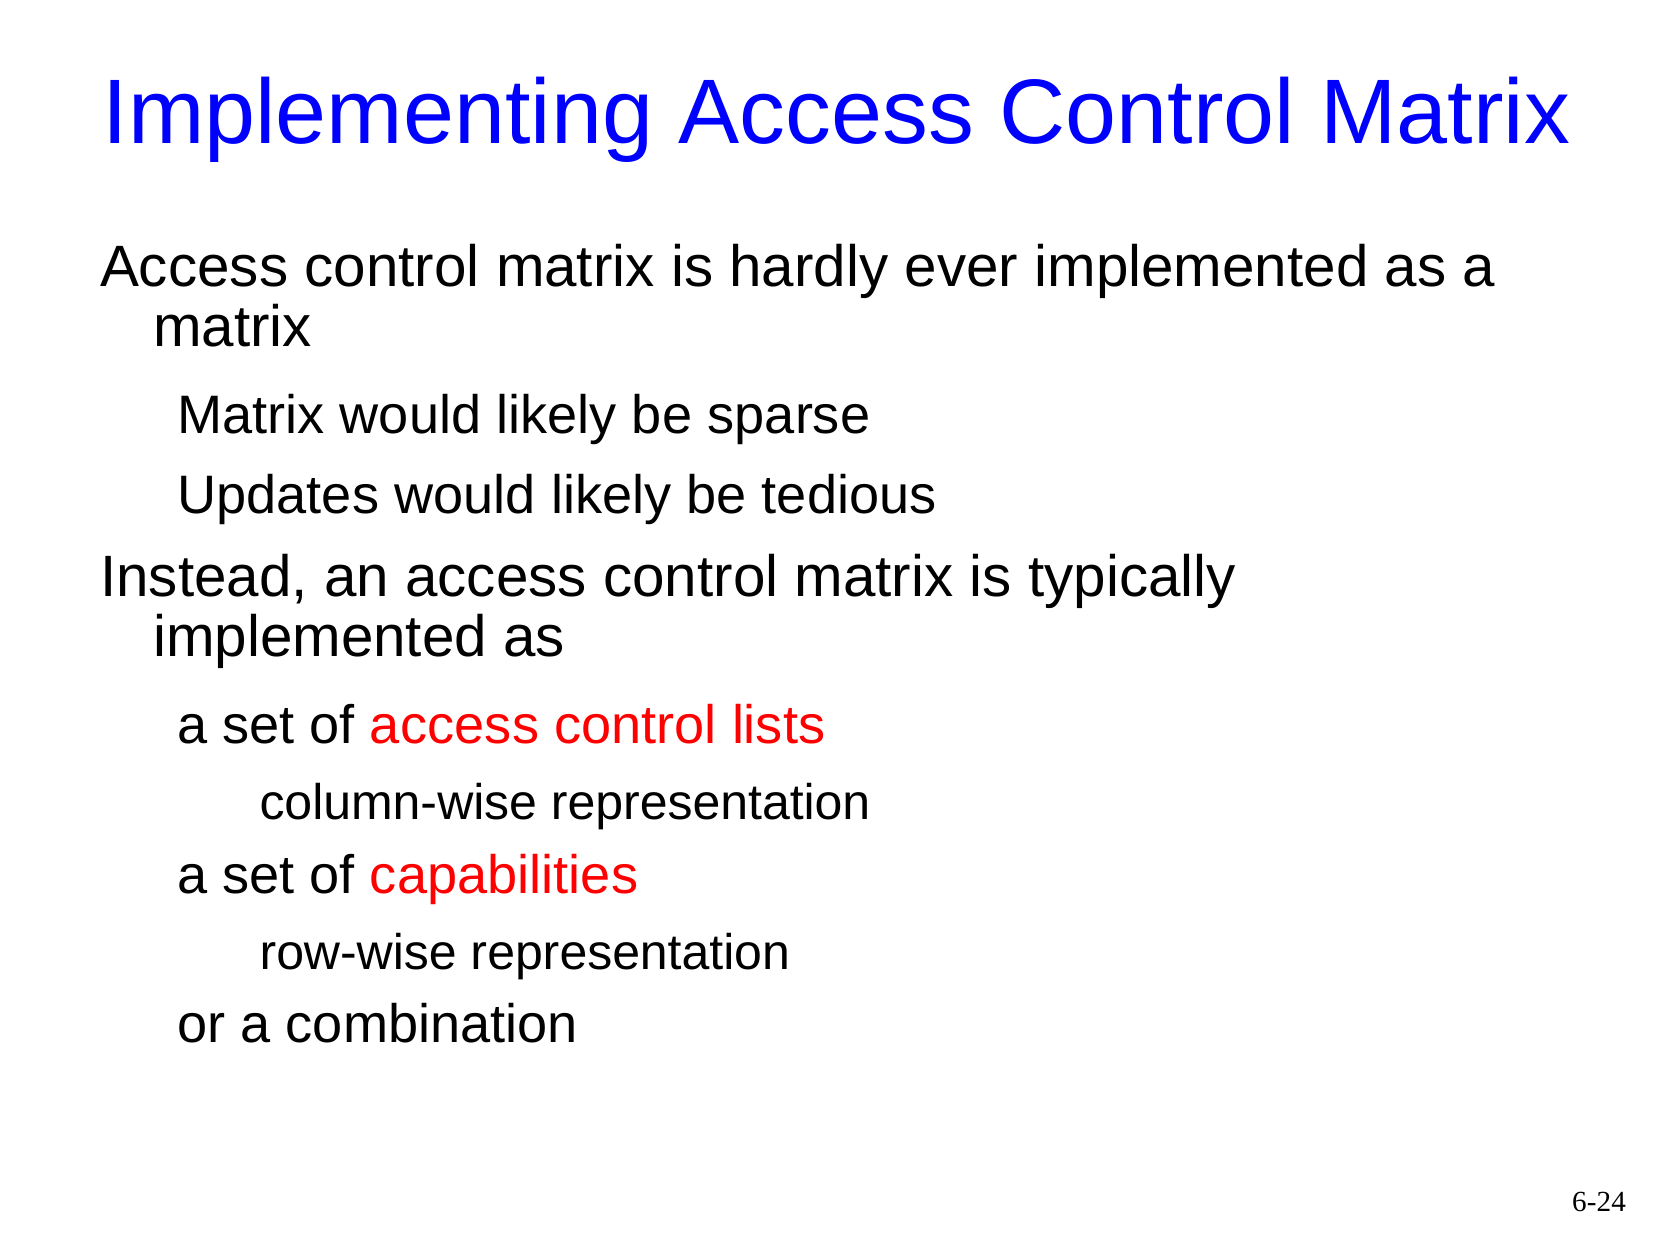

# Implementing Access Control Matrix
Access control matrix is hardly ever implemented as a matrix
Matrix would likely be sparse
Updates would likely be tedious
Instead, an access control matrix is typically implemented as
a set of access control lists
column-wise representation
a set of capabilities
row-wise representation
or a combination